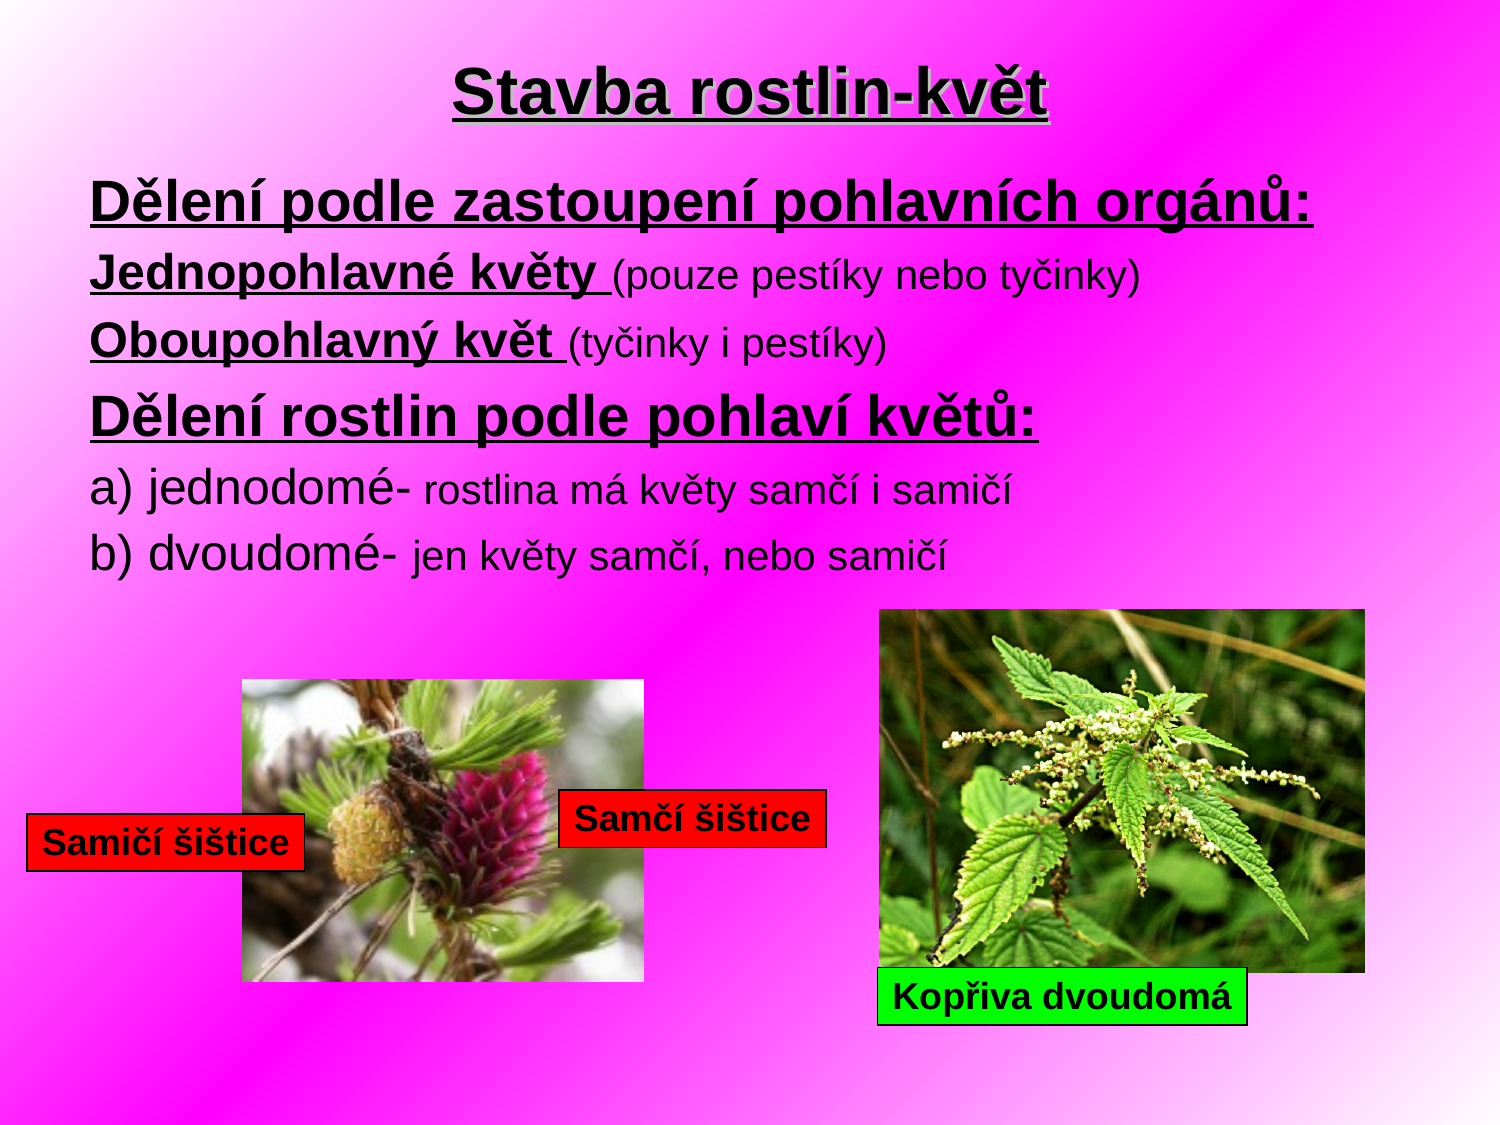

# Stavba rostlin-květ
Dělení podle zastoupení pohlavních orgánů:
Jednopohlavné květy (pouze pestíky nebo tyčinky)‏
Oboupohlavný květ (tyčinky i pestíky)‏
Dělení rostlin podle pohlaví květů:
a) jednodomé- rostlina má květy samčí i samičí
b) dvoudomé- jen květy samčí, nebo samičí
Samčí šištice
Samičí šištice
Kopřiva dvoudomá